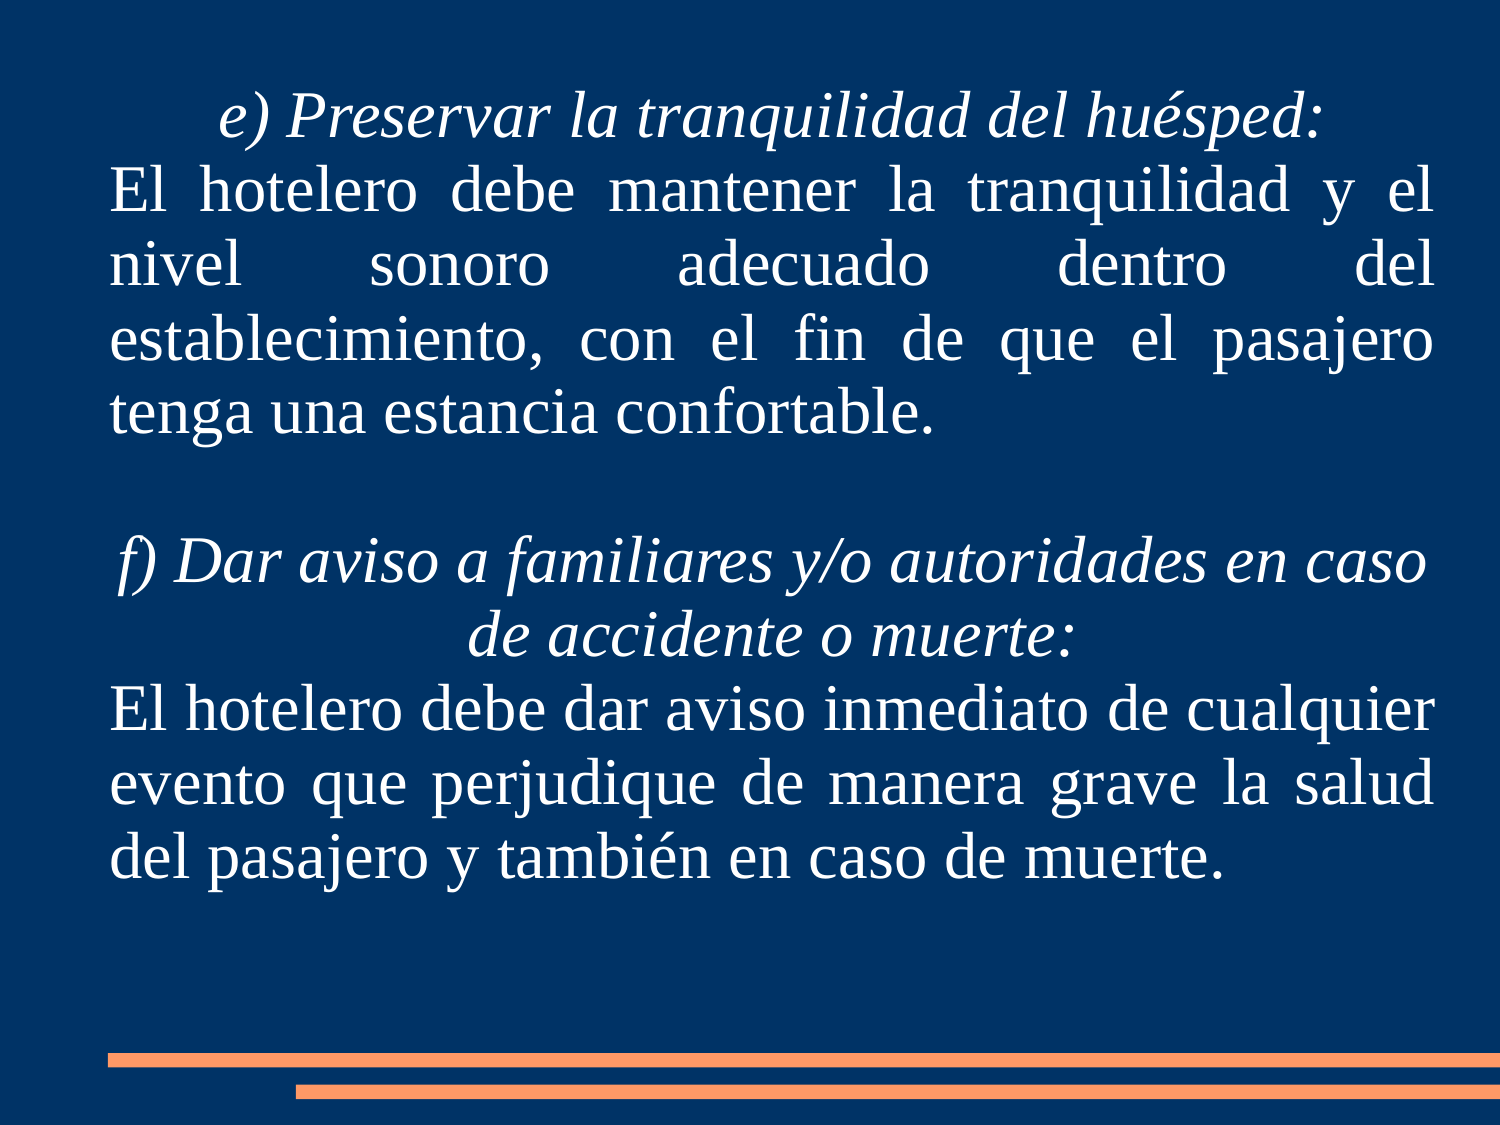

#
e) Preservar la tranquilidad del huésped:
El hotelero debe mantener la tranquilidad y el nivel sonoro adecuado dentro del establecimiento, con el fin de que el pasajero tenga una estancia confortable.
f) Dar aviso a familiares y/o autoridades en caso de accidente o muerte:
El hotelero debe dar aviso inmediato de cualquier evento que perjudique de manera grave la salud del pasajero y también en caso de muerte.